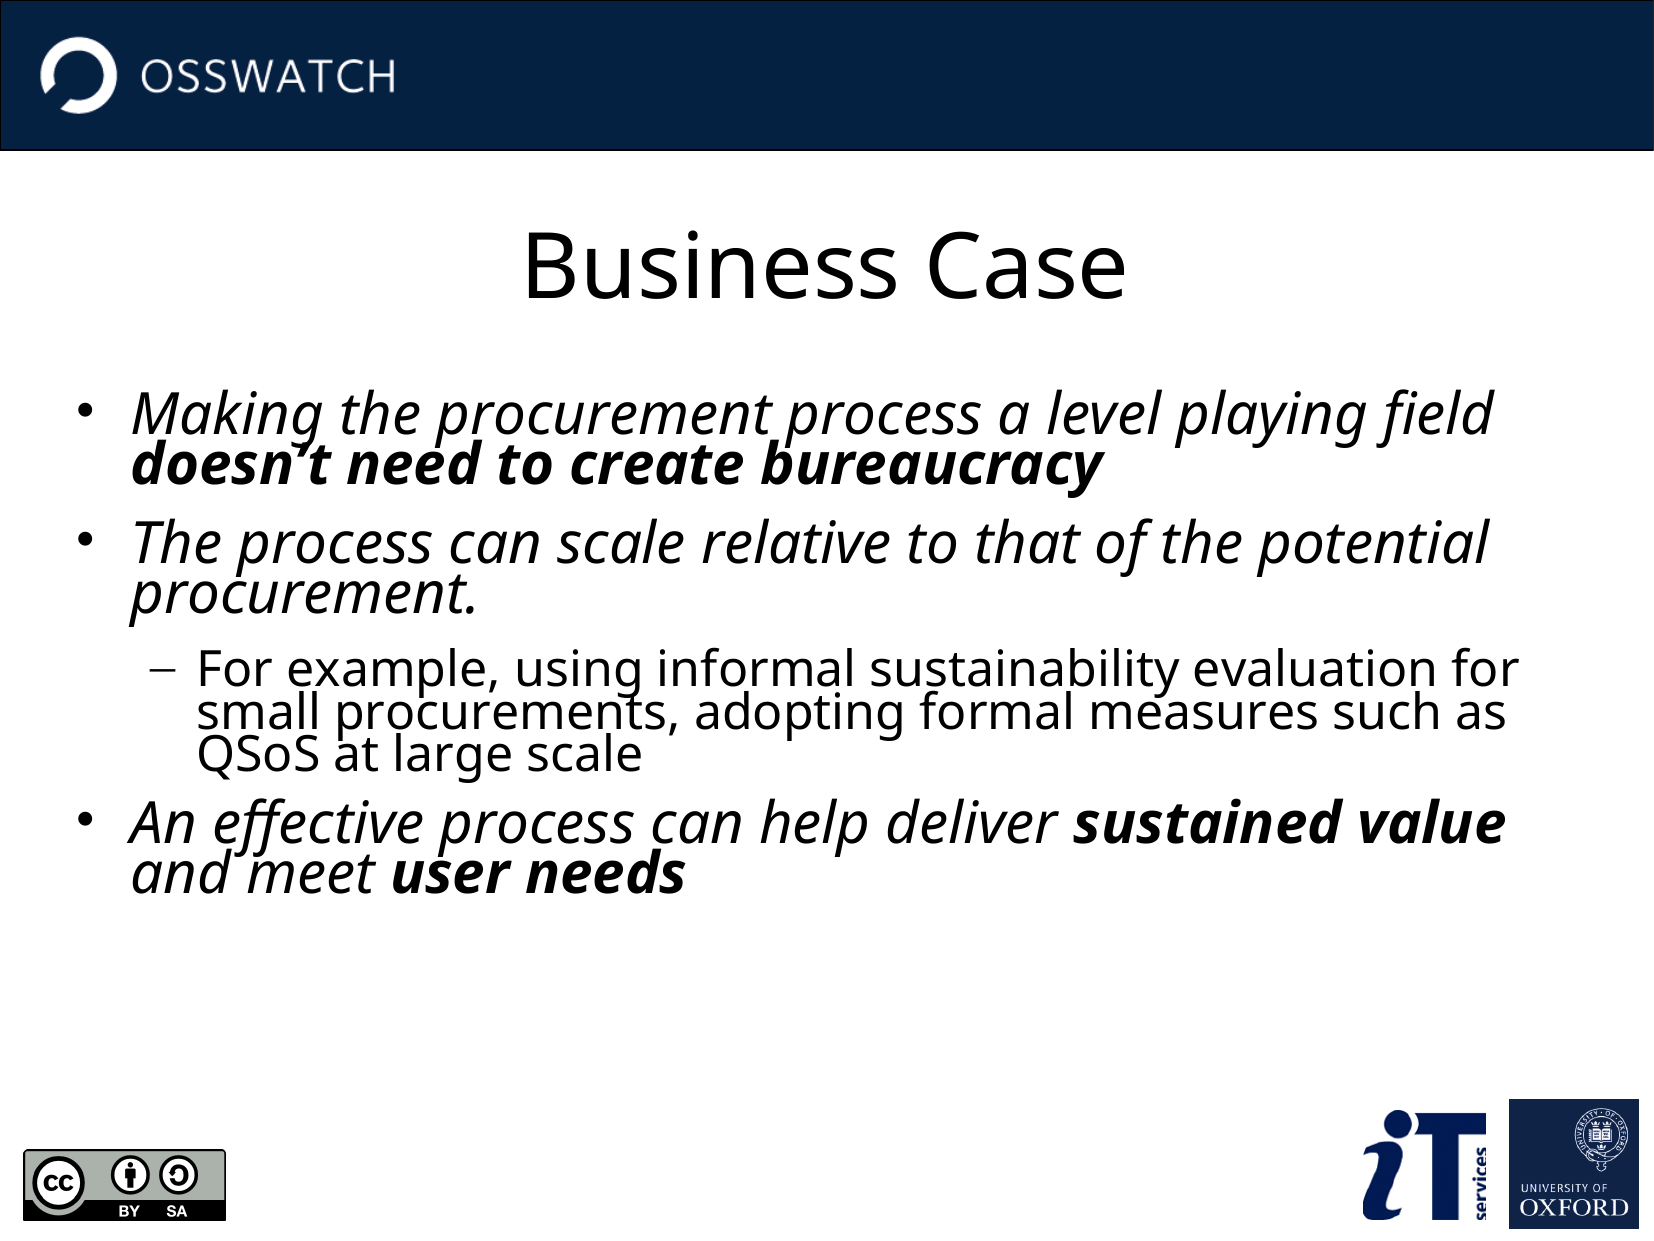

# Business Case
Making the procurement process a level playing field doesn’t need to create bureaucracy
The process can scale relative to that of the potential procurement.
For example, using informal sustainability evaluation for small procurements, adopting formal measures such as QSoS at large scale
An effective process can help deliver sustained value and meet user needs